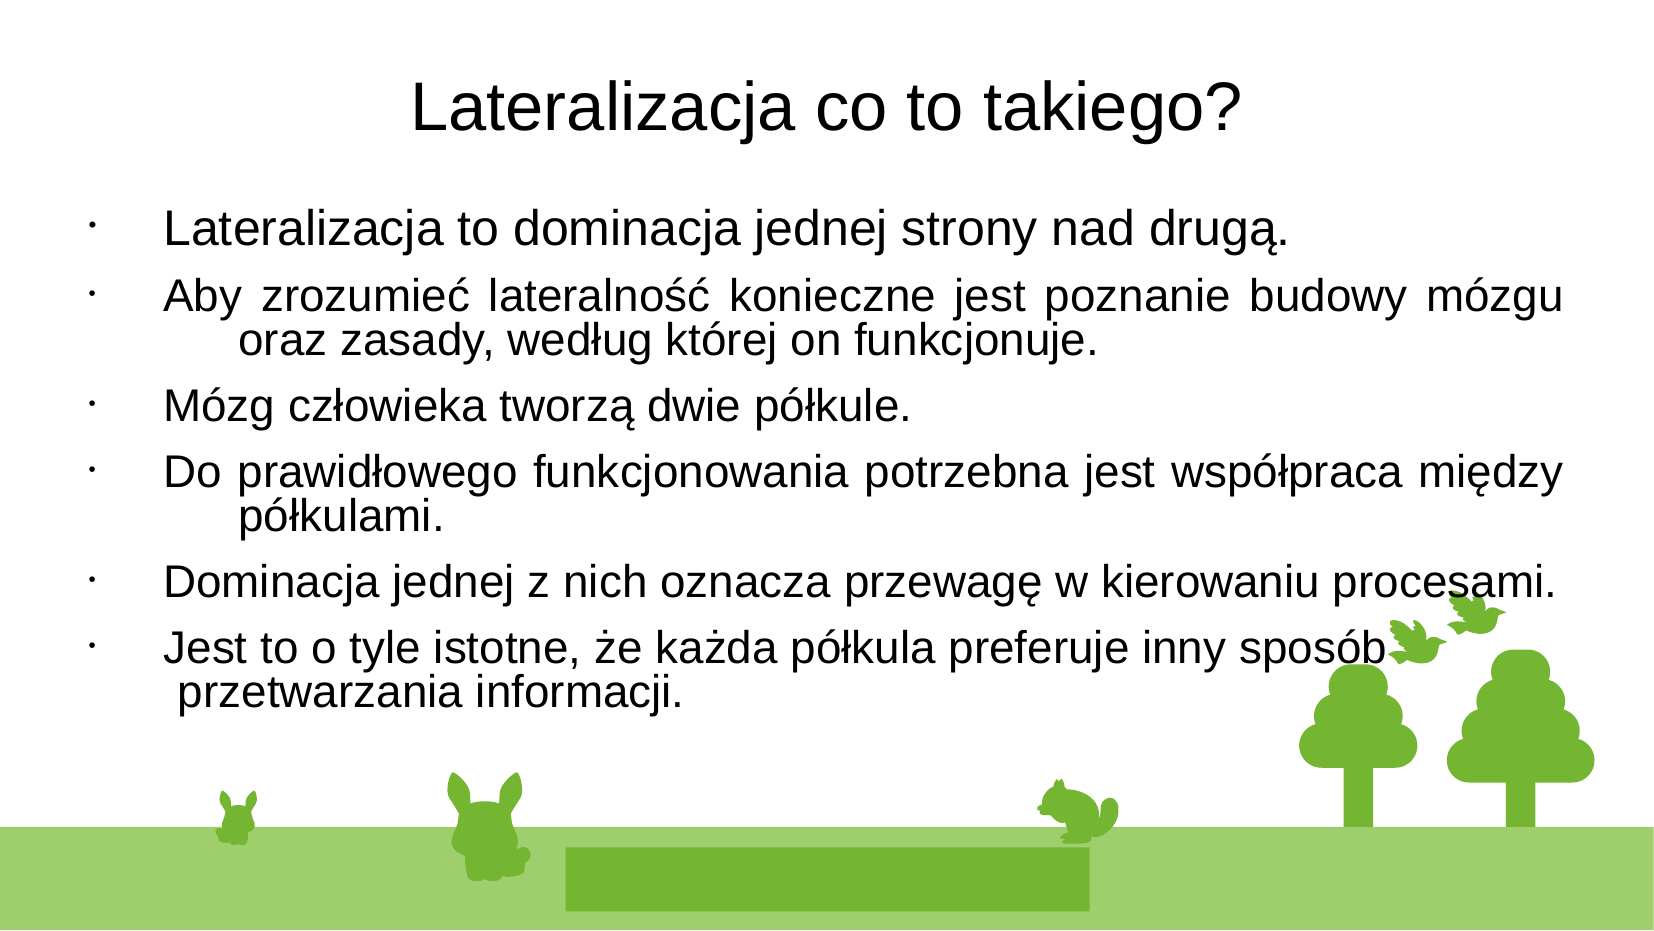

# Lateralizacja co to takiego?
Lateralizacja to dominacja jednej strony nad drugą.
Aby zrozumieć lateralność konieczne jest poznanie budowy mózgu oraz zasady, według której on funkcjonuje.
Mózg człowieka tworzą dwie półkule.
Do prawidłowego funkcjonowania potrzebna jest współpraca między półkulami.
Dominacja jednej z nich oznacza przewagę w kierowaniu procesami.
Jest to o tyle istotne, że każda półkula preferuje inny sposób
 przetwarzania informacji.